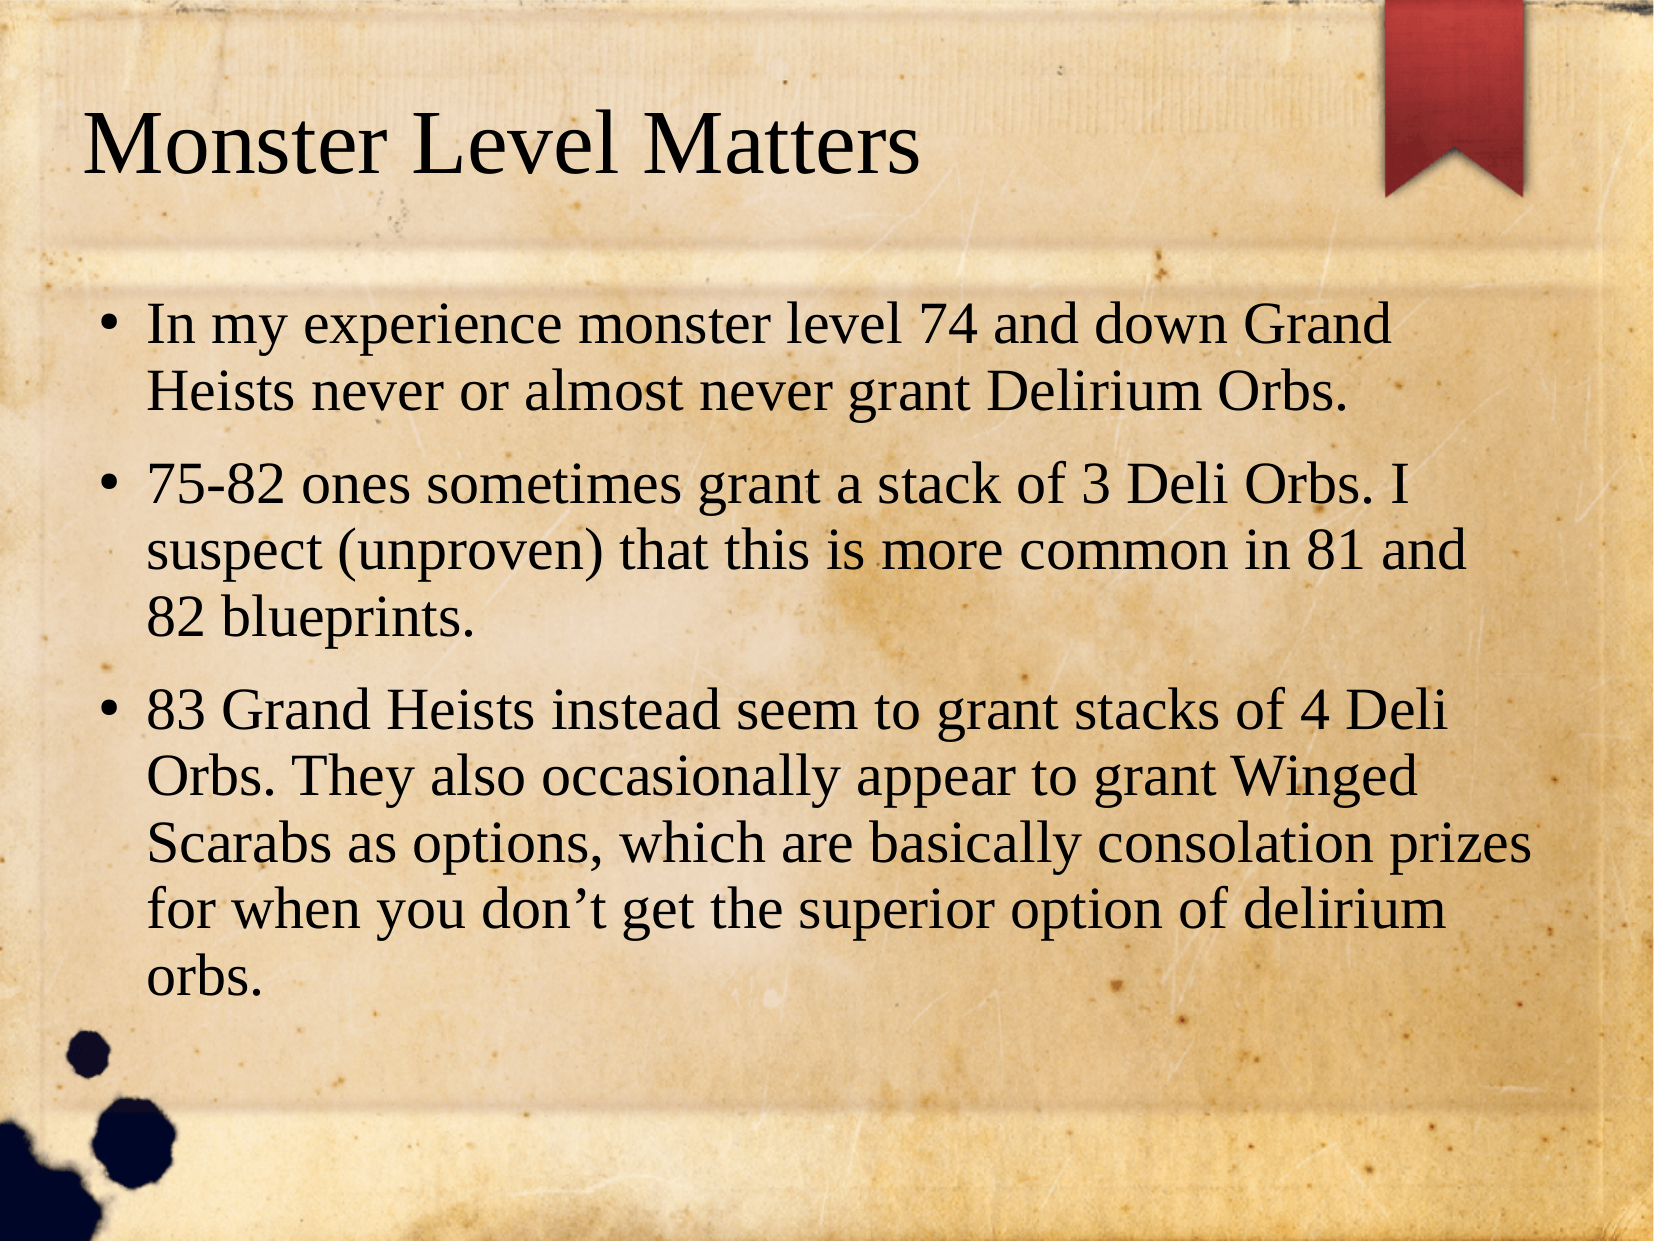

# Monster Level Matters
In my experience monster level 74 and down Grand Heists never or almost never grant Delirium Orbs.
75-82 ones sometimes grant a stack of 3 Deli Orbs. I suspect (unproven) that this is more common in 81 and 82 blueprints.
83 Grand Heists instead seem to grant stacks of 4 Deli Orbs. They also occasionally appear to grant Winged Scarabs as options, which are basically consolation prizes for when you don’t get the superior option of delirium orbs.